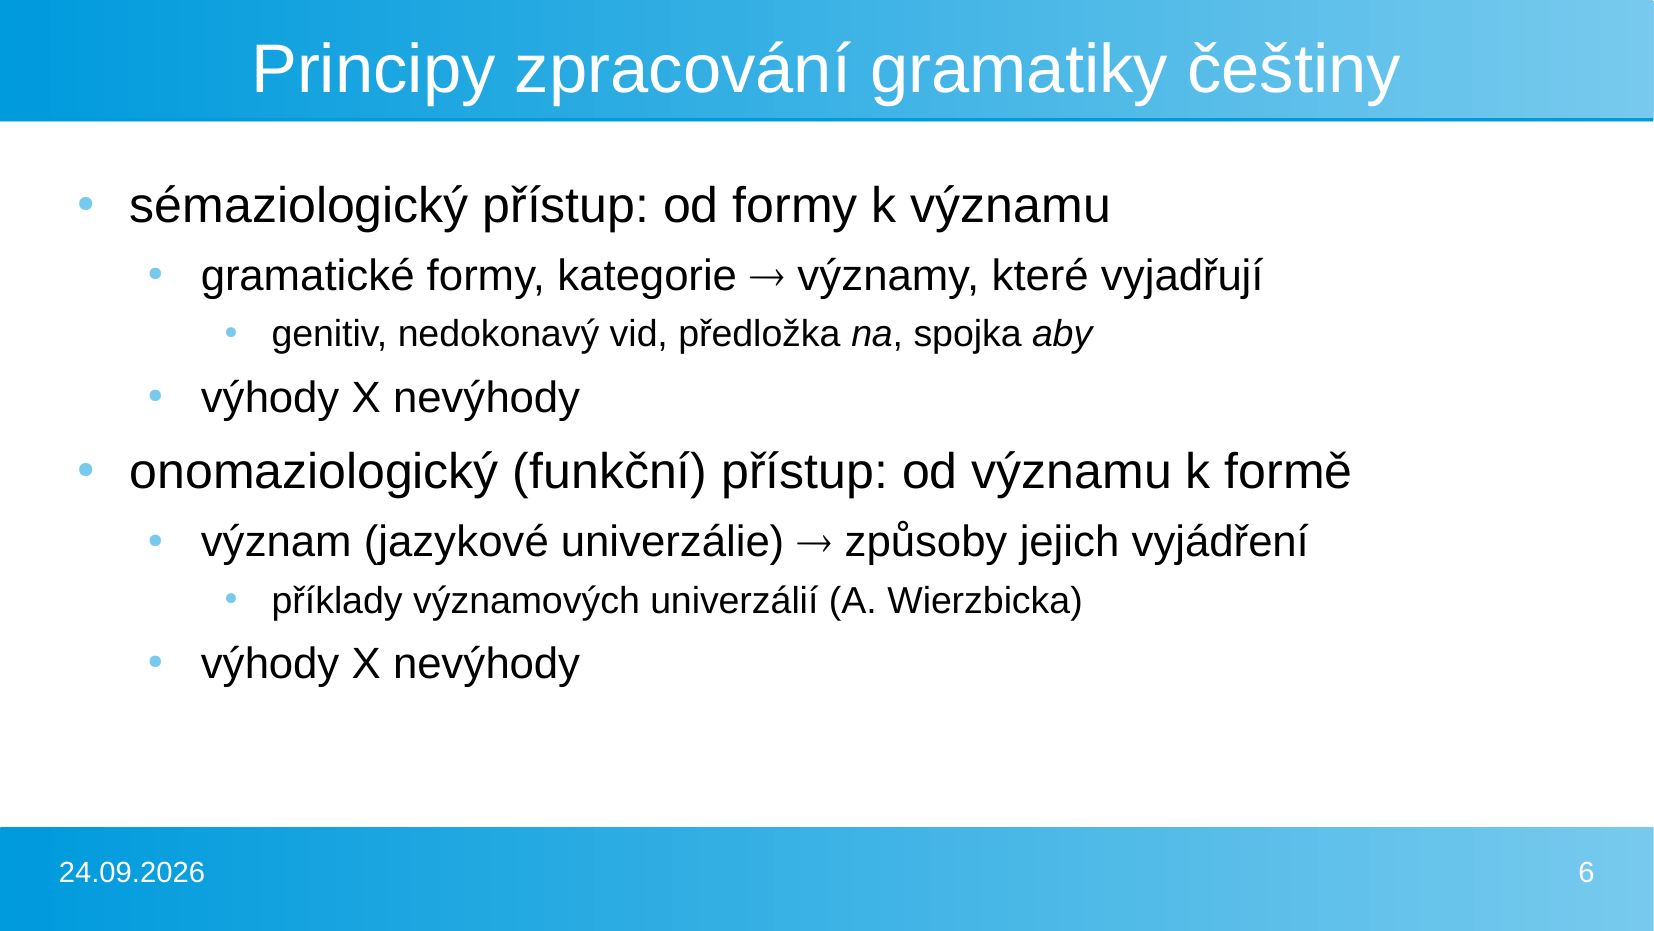

# Principy zpracování gramatiky češtiny
sémaziologický přístup: od formy k významu
gramatické formy, kategorie  významy, které vyjadřují
genitiv, nedokonavý vid, předložka na, spojka aby
výhody X nevýhody
onomaziologický (funkční) přístup: od významu k formě
význam (jazykové univerzálie)  způsoby jejich vyjádření
příklady významových univerzálií (A. Wierzbicka)
výhody X nevýhody
6